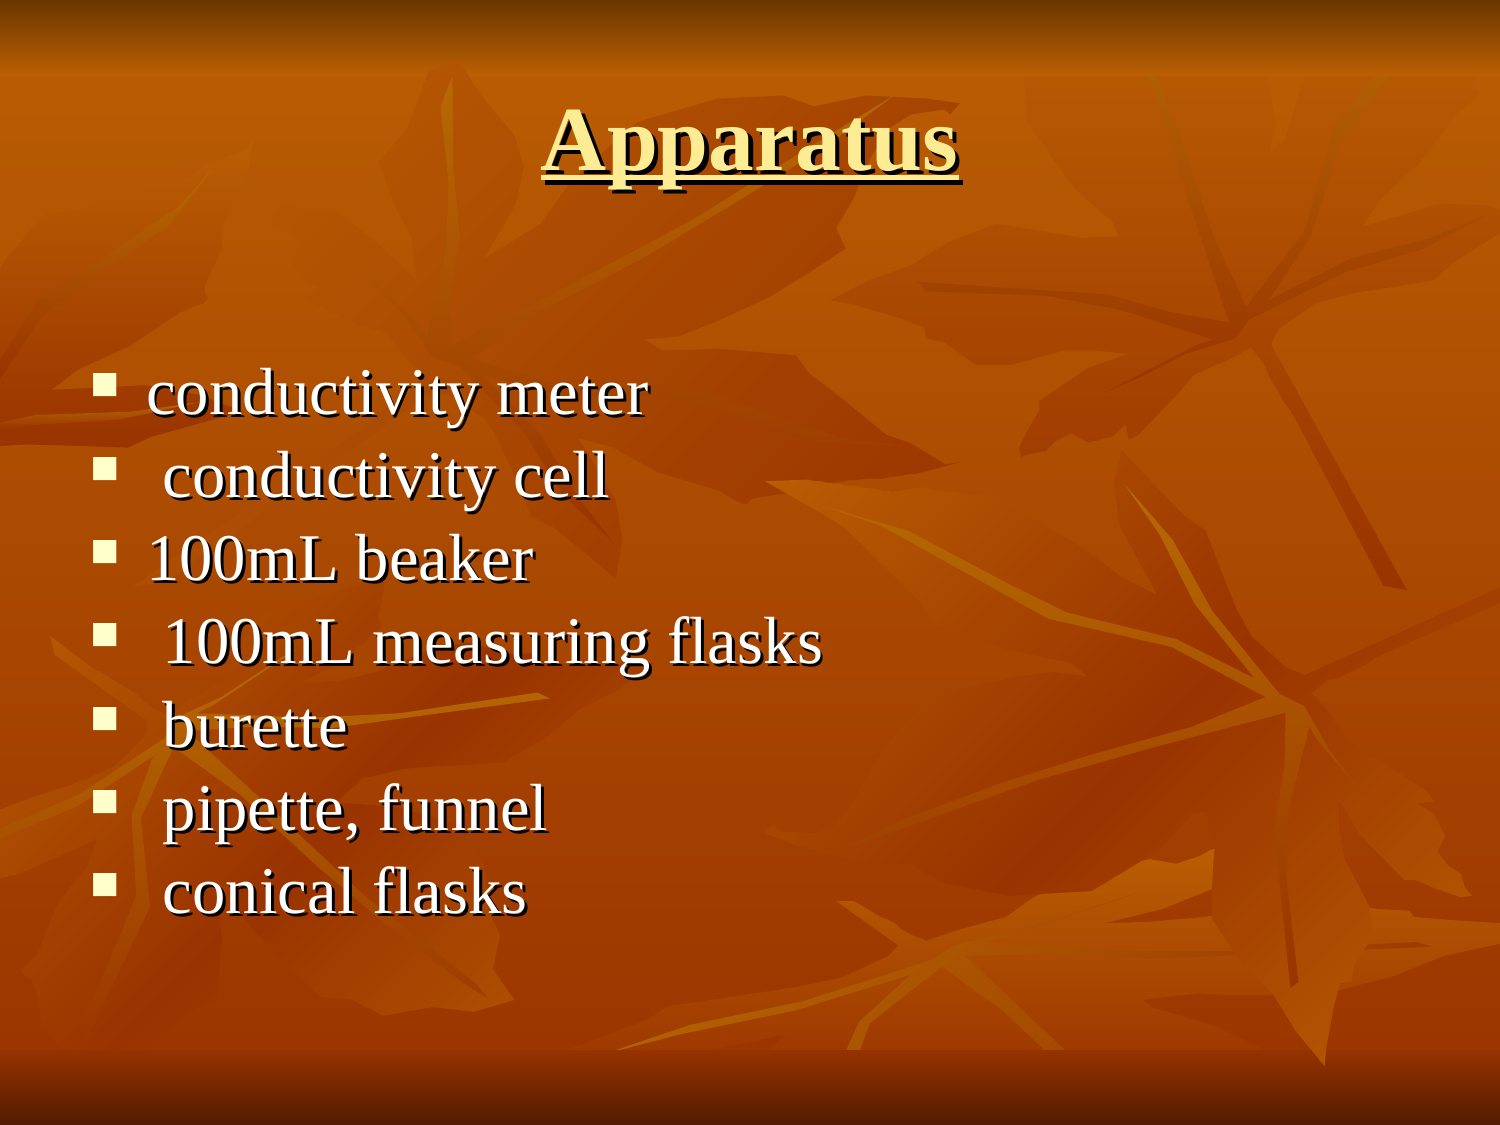

# Apparatus
conductivity meter
 conductivity cell
100mL beaker
 100mL measuring flasks
 burette
 pipette, funnel
 conical flasks